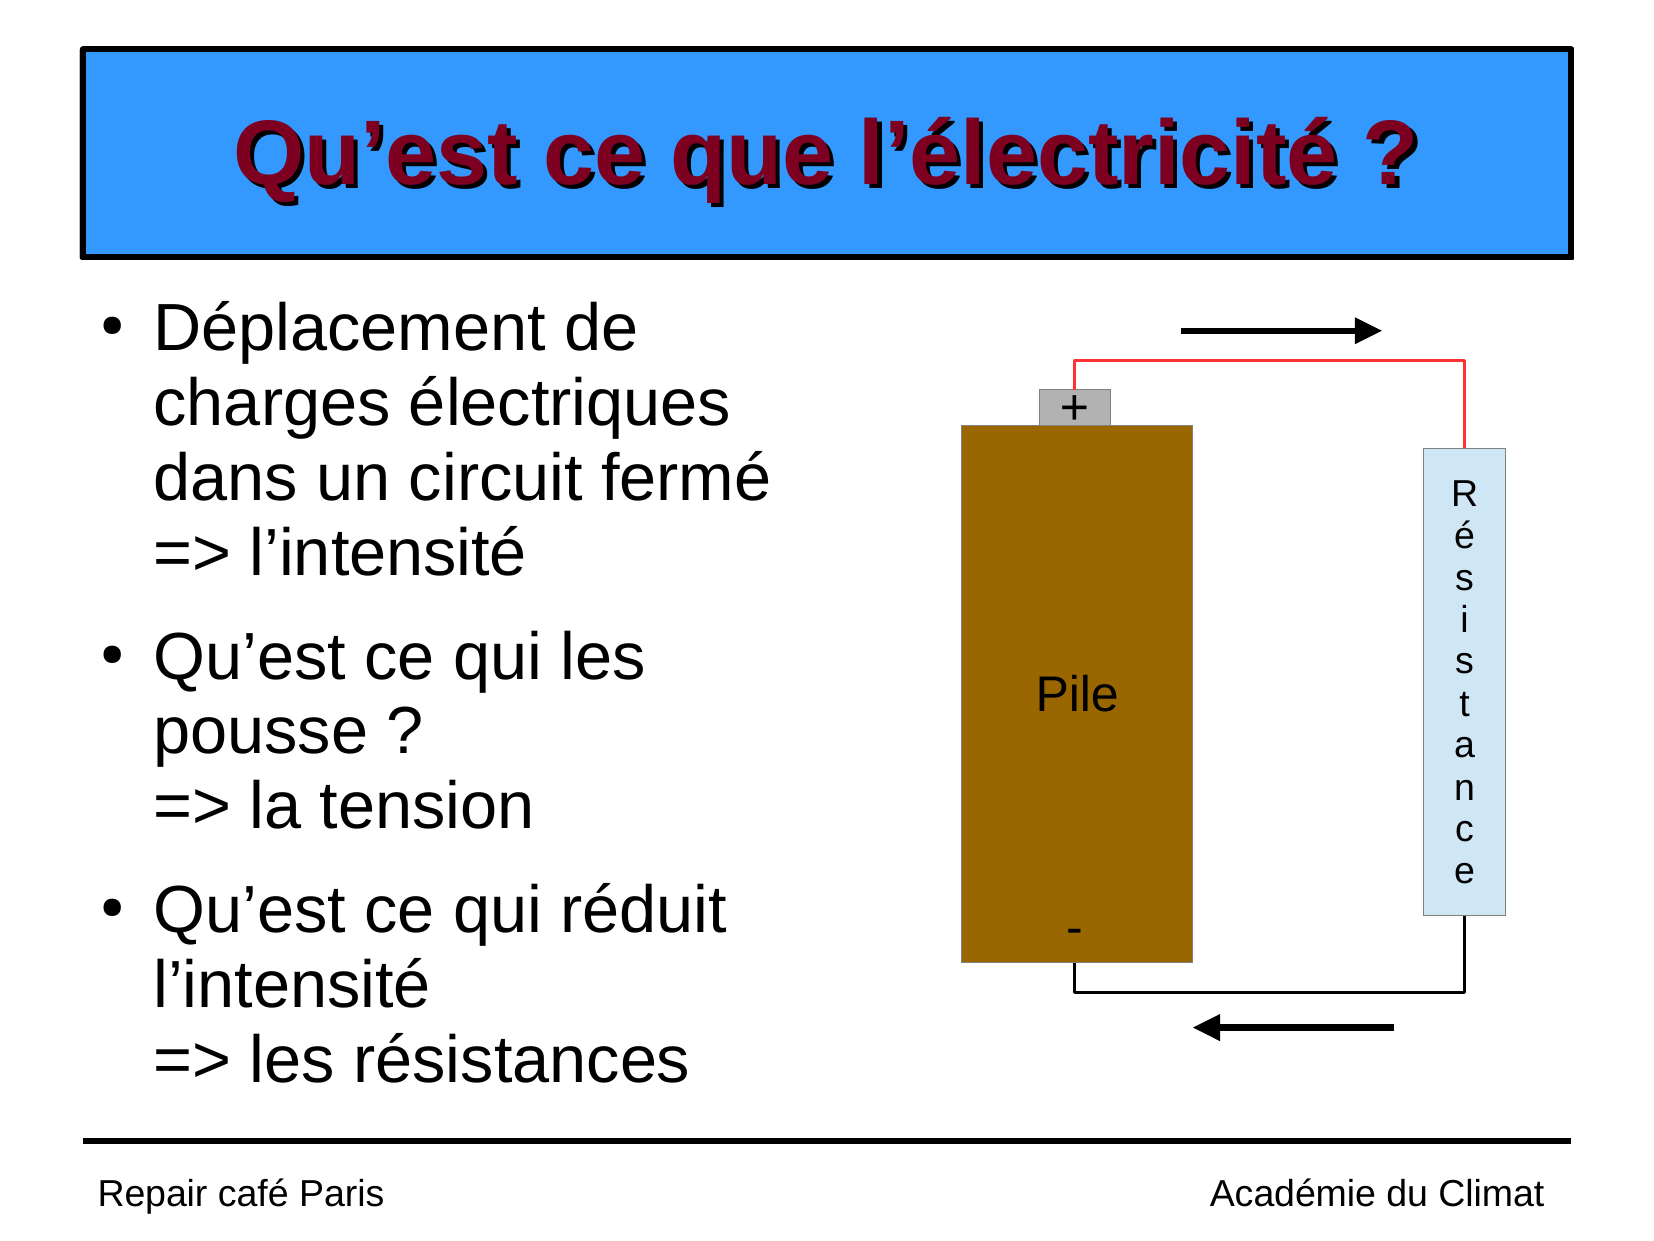

# Qu’est ce que l’électricité ?
Déplacement de charges électriques dans un circuit fermé
=> l’intensité
Qu’est ce qui les pousse ?
=> la tension
Qu’est ce qui réduit l’intensité
=> les résistances
+
Pile
R
é
s
i
s
t
a
n
c
e
-
Repair café Paris	Académie du Climat